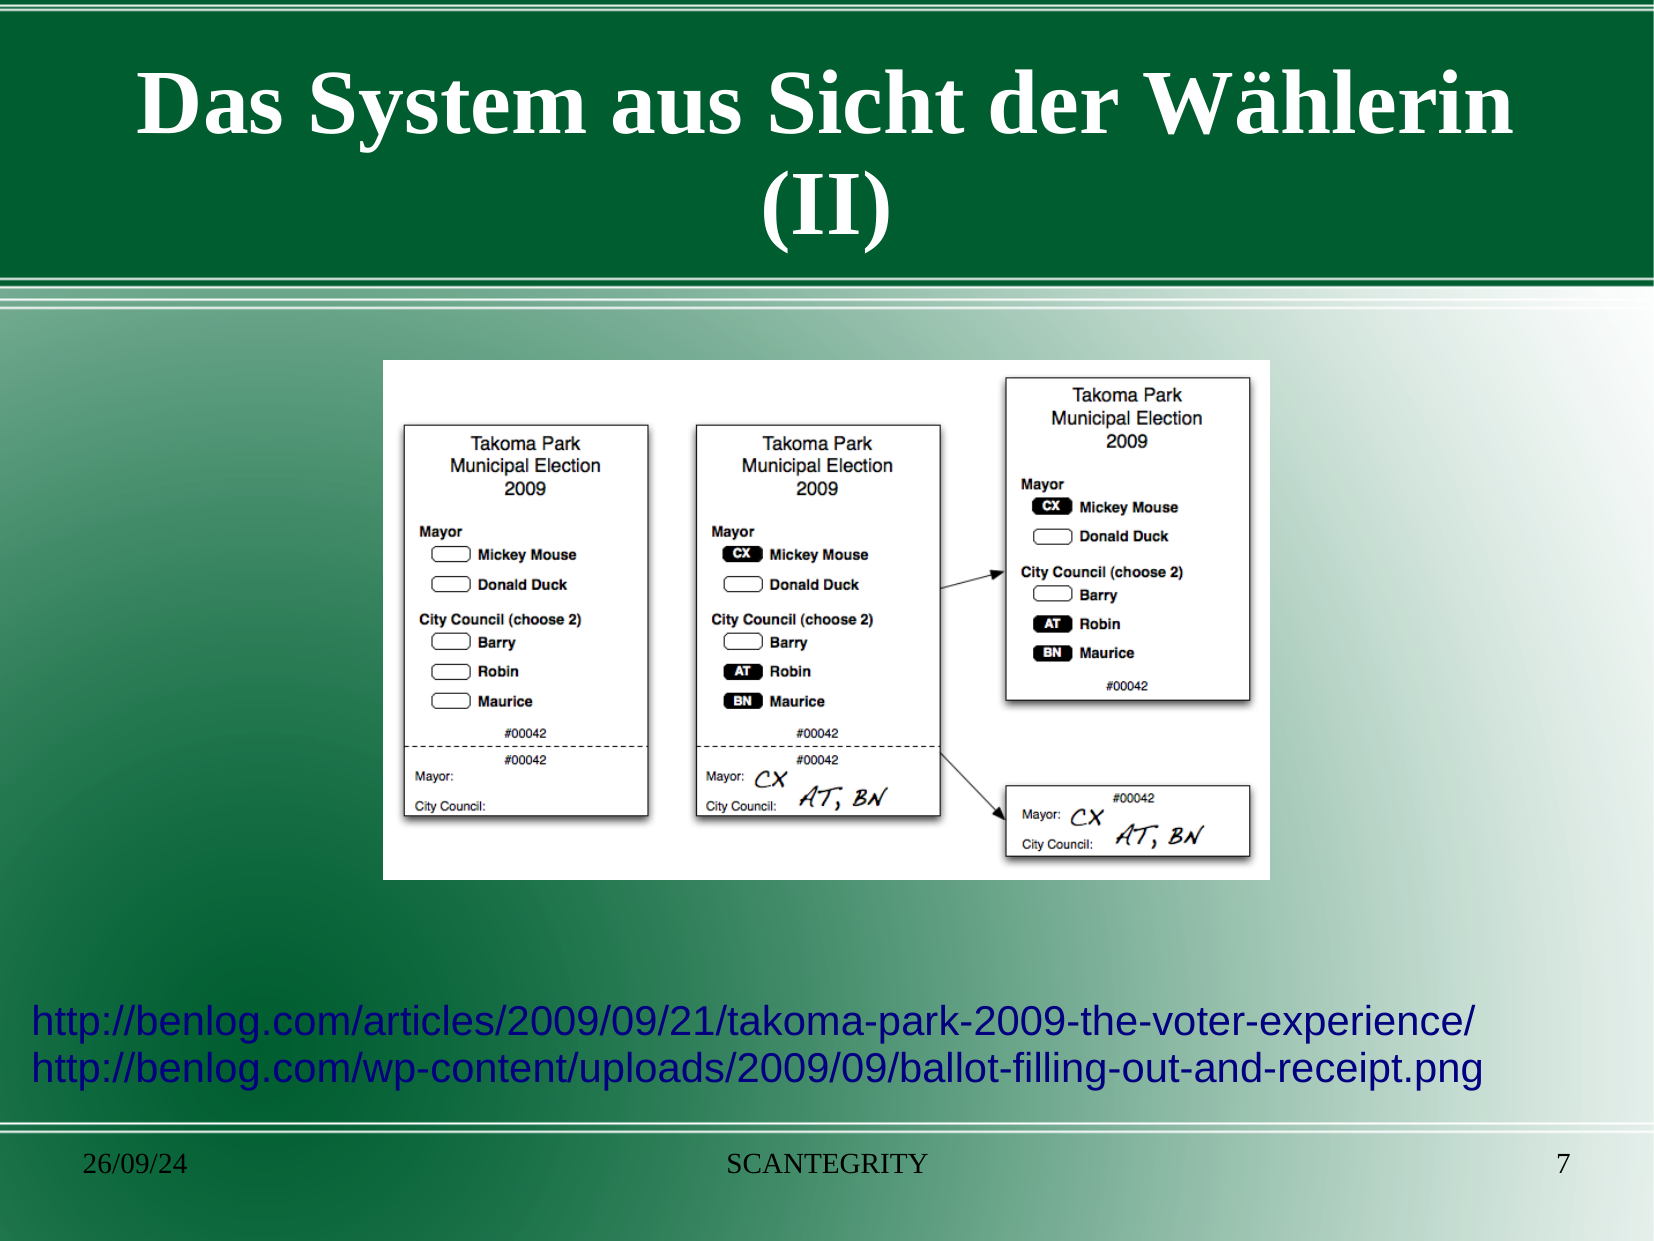

# Das System aus Sicht der Wählerin (II)
http://benlog.com/articles/2009/09/21/takoma-park-2009-the-voter-experience/
http://benlog.com/wp-content/uploads/2009/09/ballot-filling-out-and-receipt.png
SCANTEGRITY
7